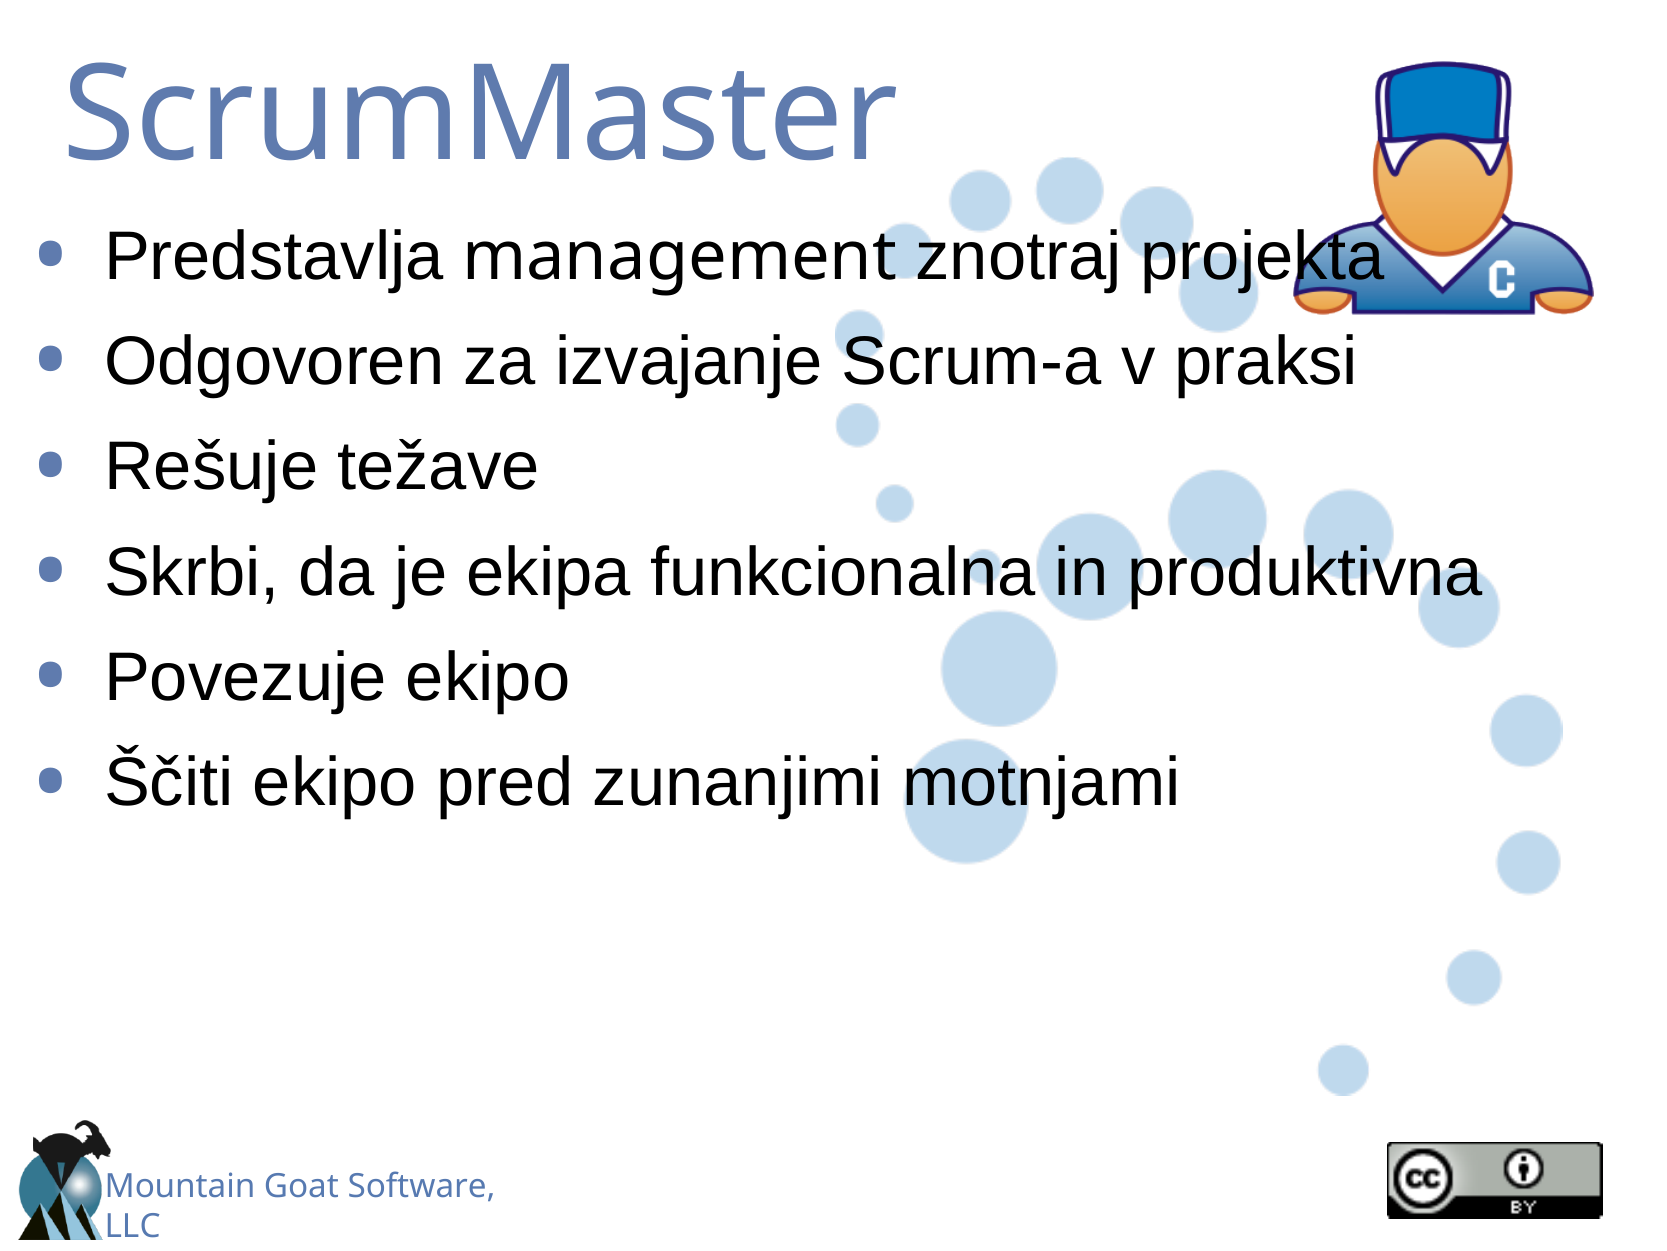

# ScrumMaster
Predstavlja management znotraj projekta
Odgovoren za izvajanje Scrum-a v praksi
Rešuje težave
Skrbi, da je ekipa funkcionalna in produktivna
Povezuje ekipo
Ščiti ekipo pred zunanjimi motnjami